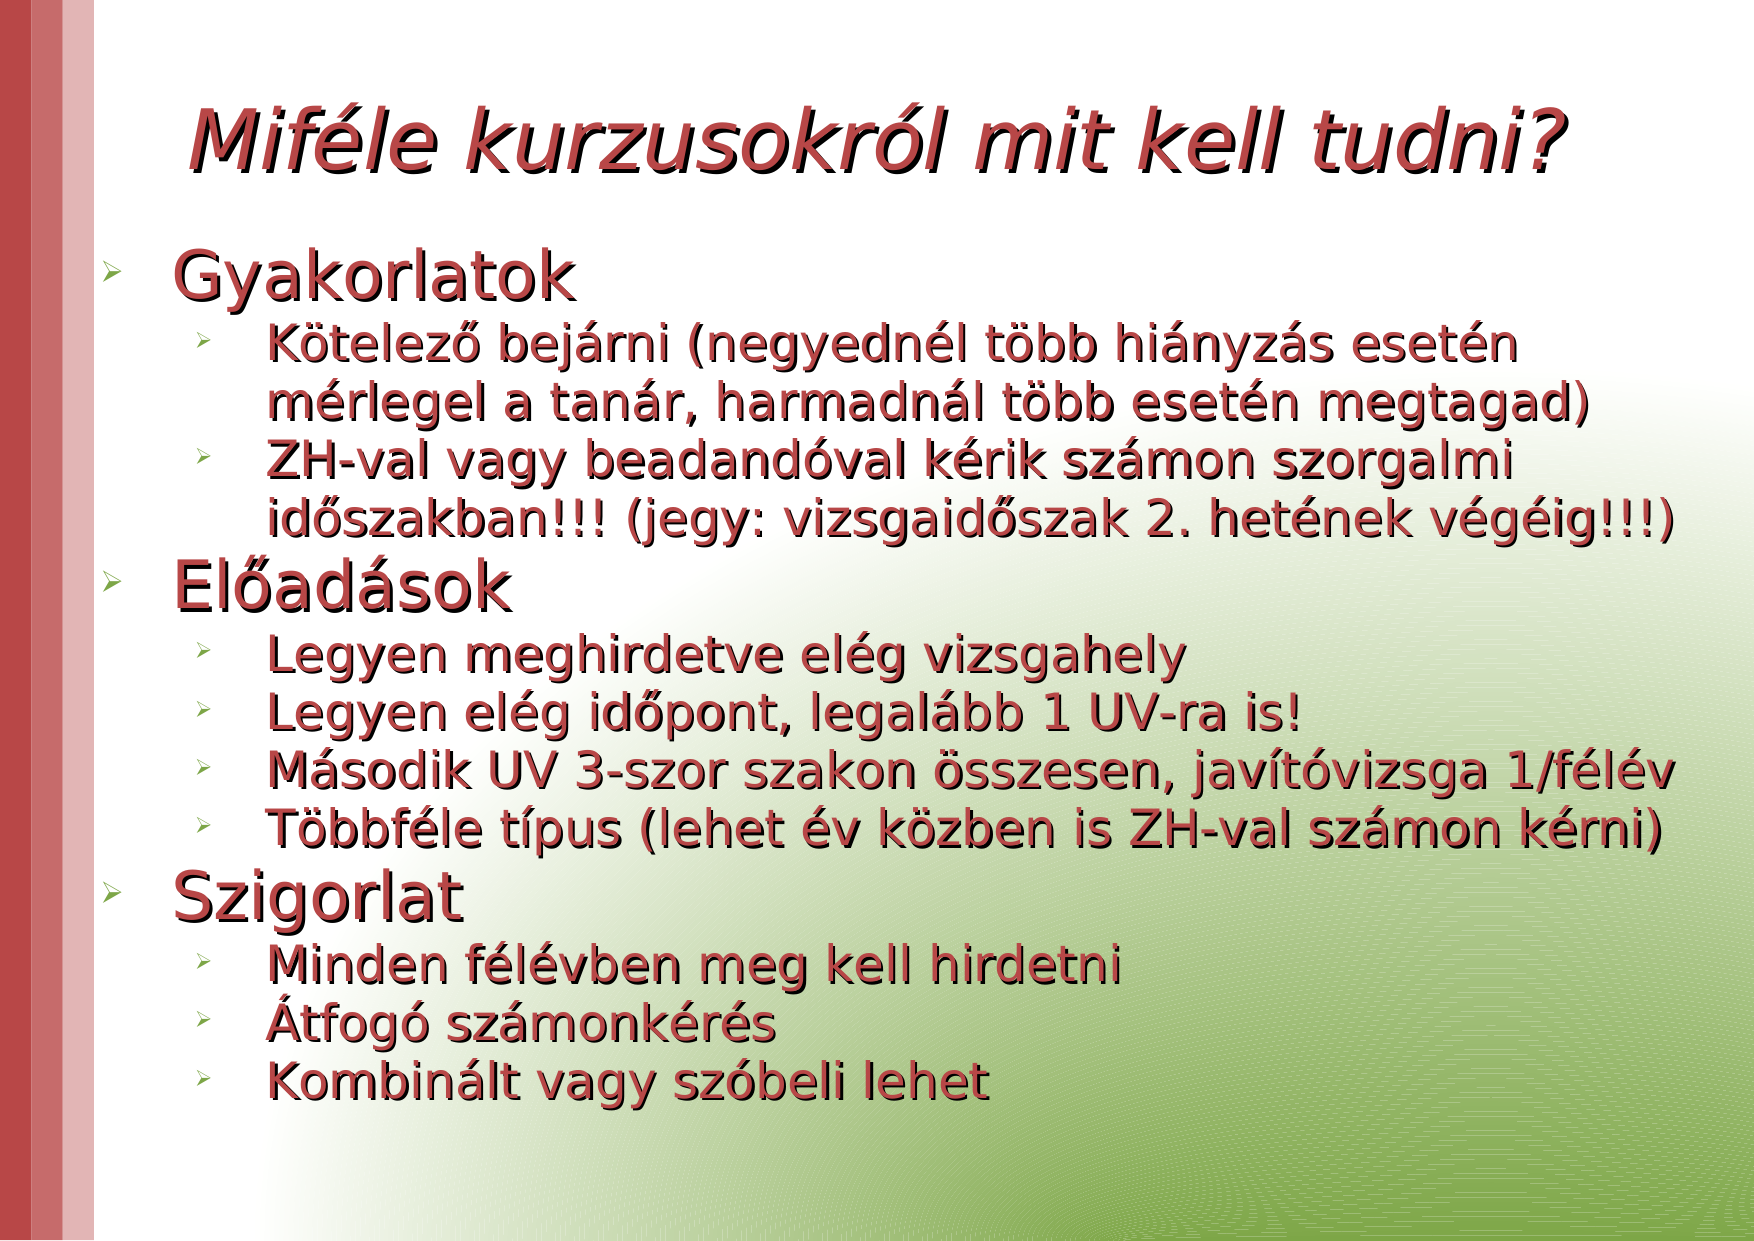

# Miféle kurzusokról mit kell tudni?
Gyakorlatok
Kötelező bejárni (negyednél több hiányzás esetén mérlegel a tanár, harmadnál több esetén megtagad)
ZH-val vagy beadandóval kérik számon szorgalmi időszakban!!! (jegy: vizsgaidőszak 2. hetének végéig!!!)
Előadások
Legyen meghirdetve elég vizsgahely
Legyen elég időpont, legalább 1 UV-ra is!
Második UV 3-szor szakon összesen, javítóvizsga 1/félév
Többféle típus (lehet év közben is ZH-val számon kérni)
Szigorlat
Minden félévben meg kell hirdetni
Átfogó számonkérés
Kombinált vagy szóbeli lehet